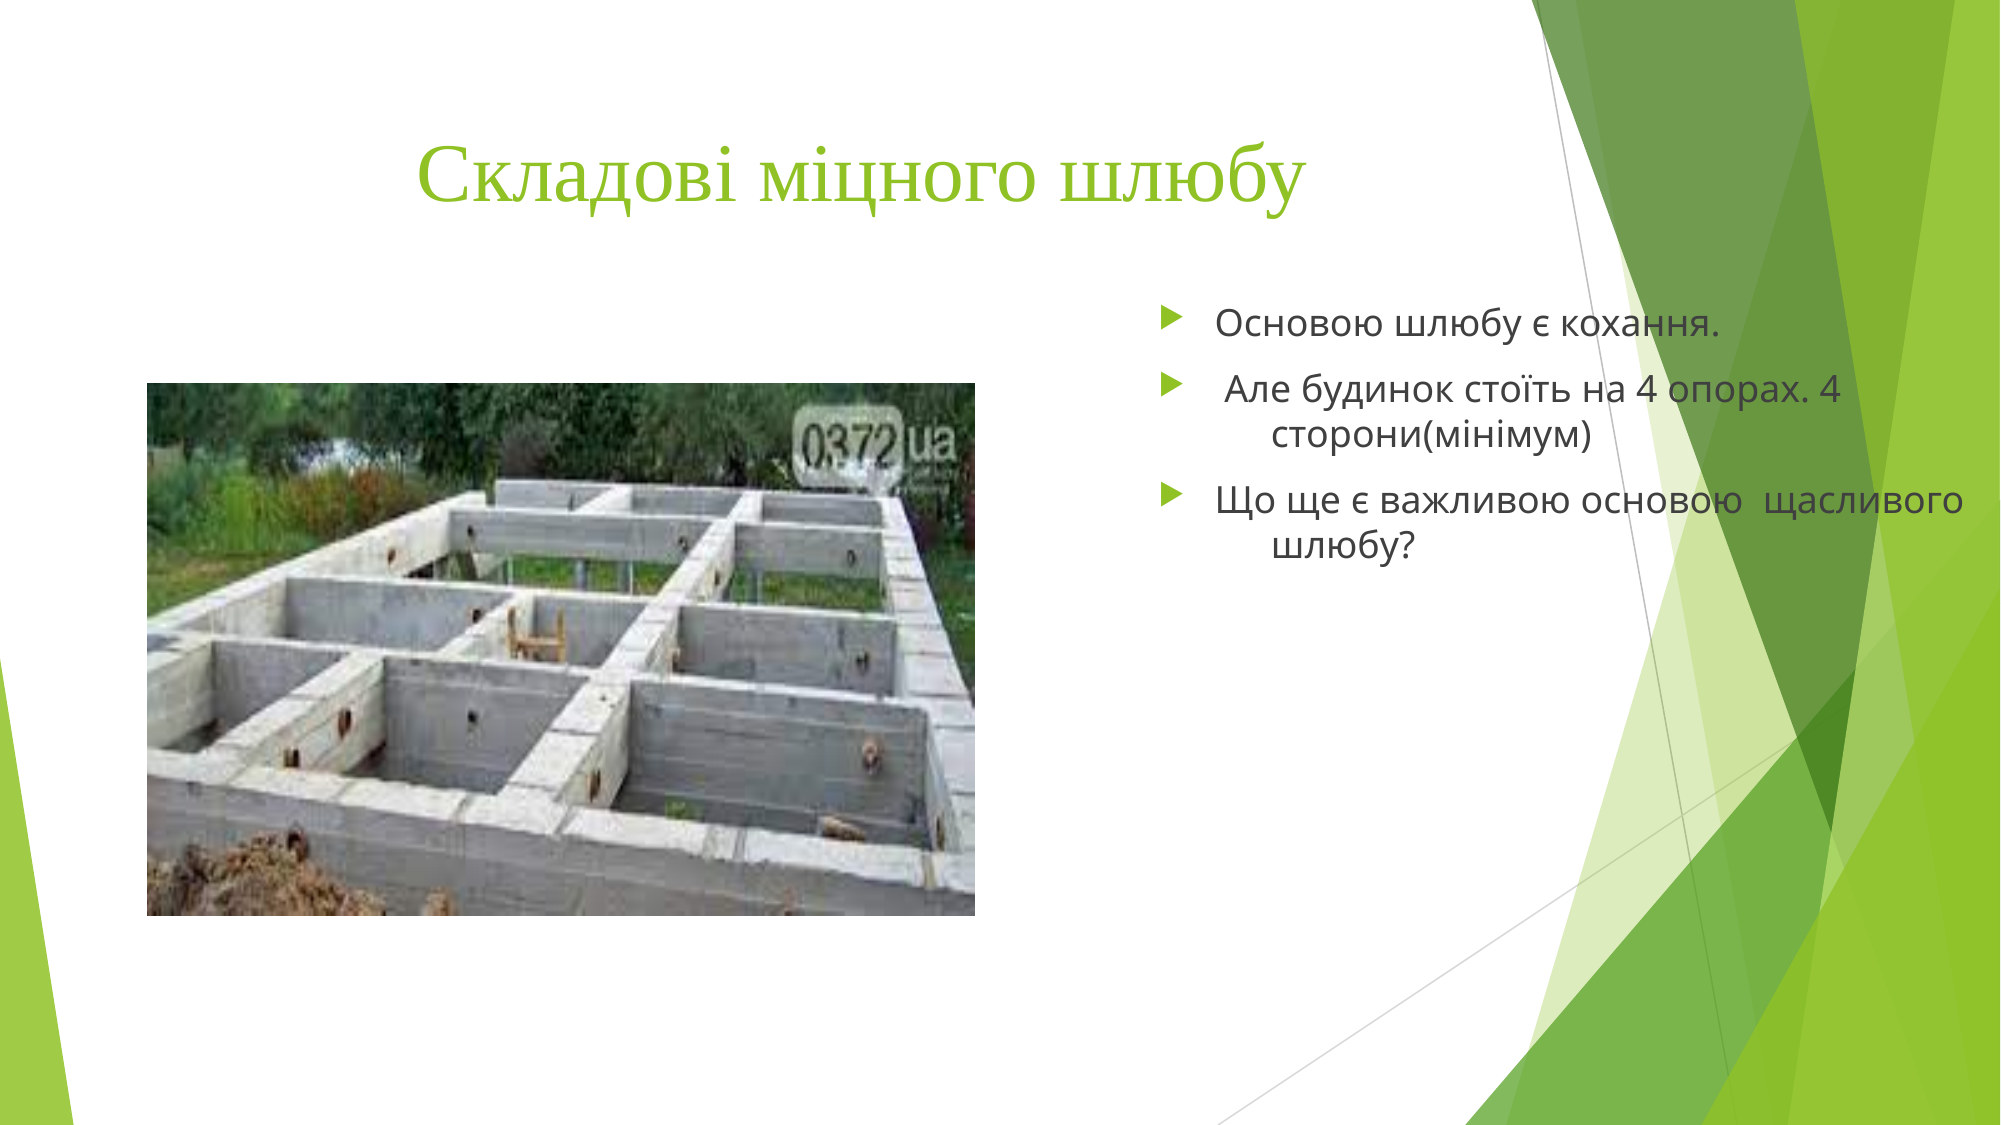

# Складові міцного шлюбу
Основою шлюбу є кохання.
 Але будинок стоїть на 4 опорах. 4 сторони(мінімум)
Що ще є важливою основою щасливого шлюбу?